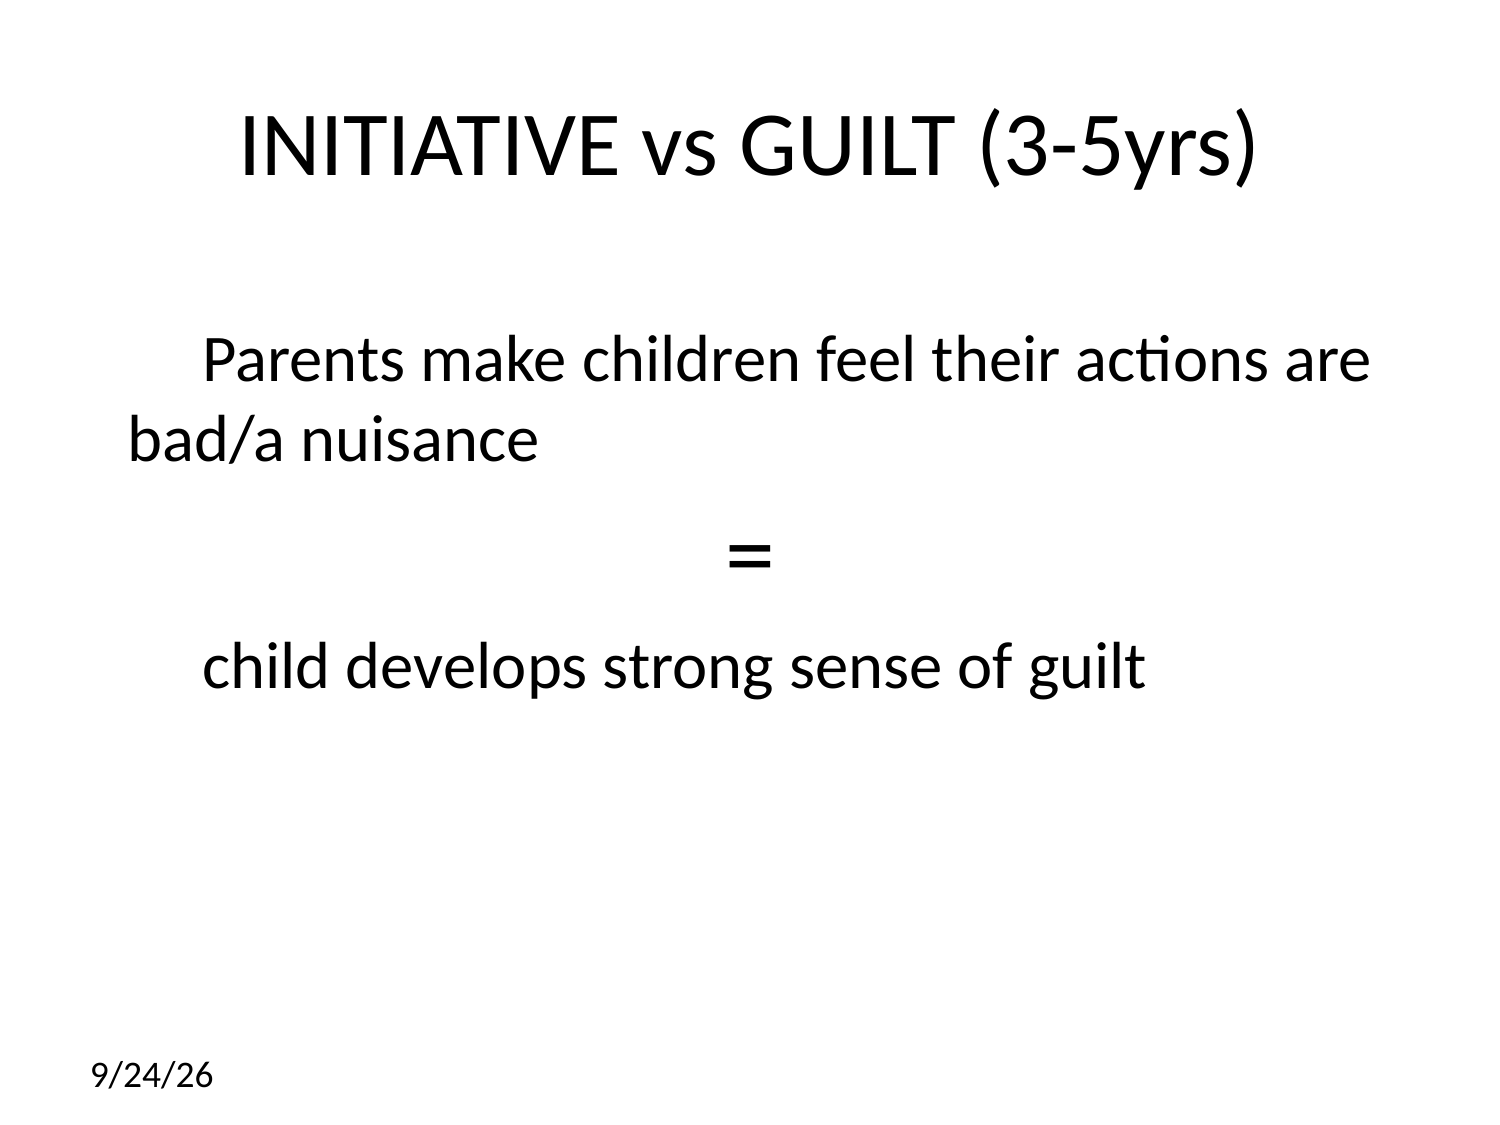

# INITIATIVE vs GUILT (3-5yrs)
	Parents make children feel their actions are bad/a nuisance
=
	child develops strong sense of guilt